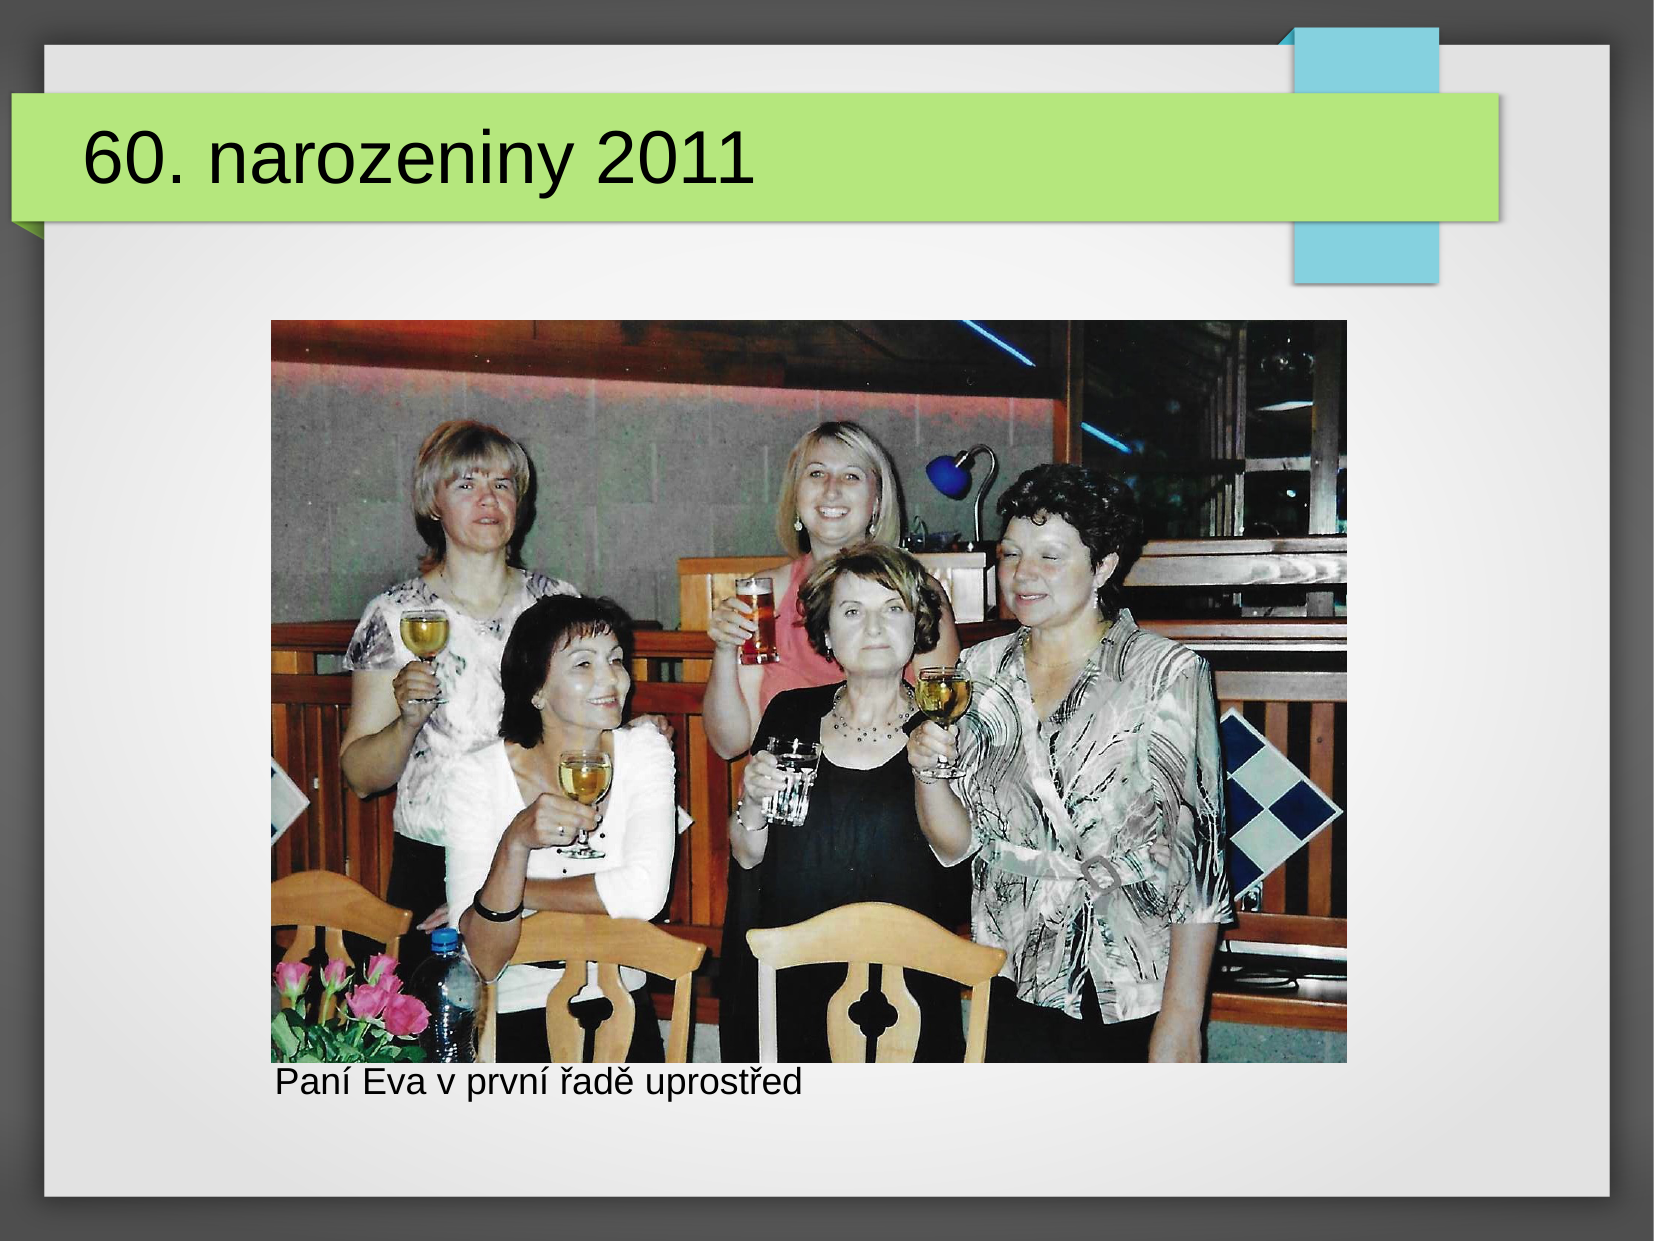

# 60. narozeniny 2011
Paní Eva v první řadě uprostřed